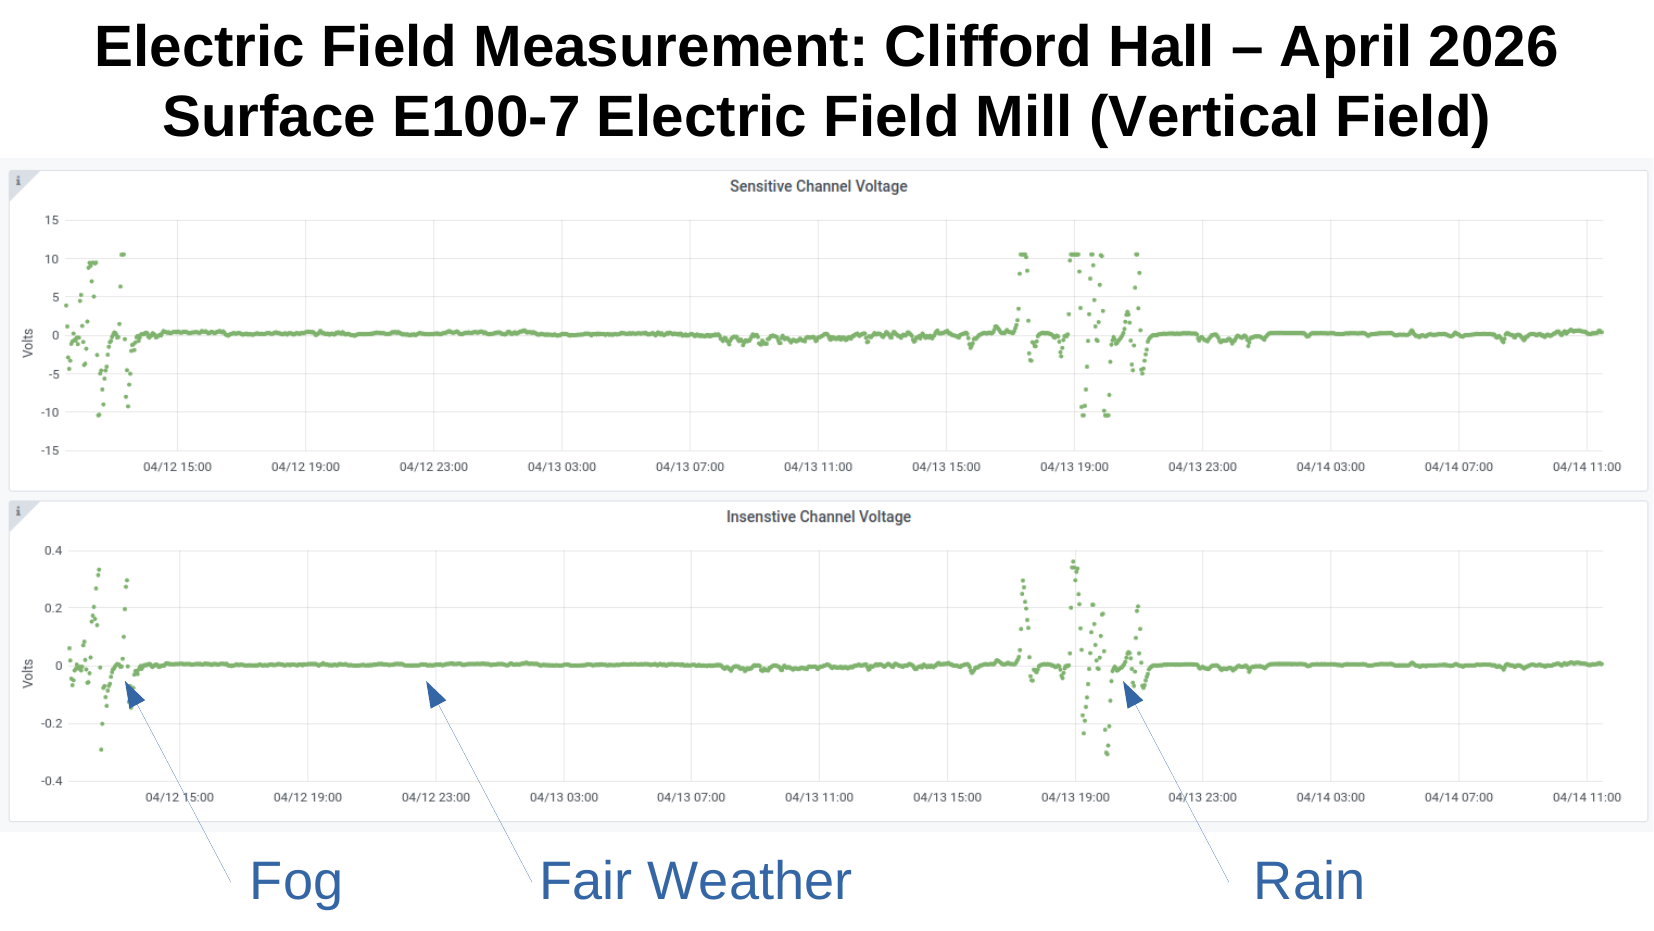

# Electric Field Measurement: Clifford Hall – April 2026 Surface E100-7 Electric Field Mill (Vertical Field)
Fog
Fair Weather
Rain